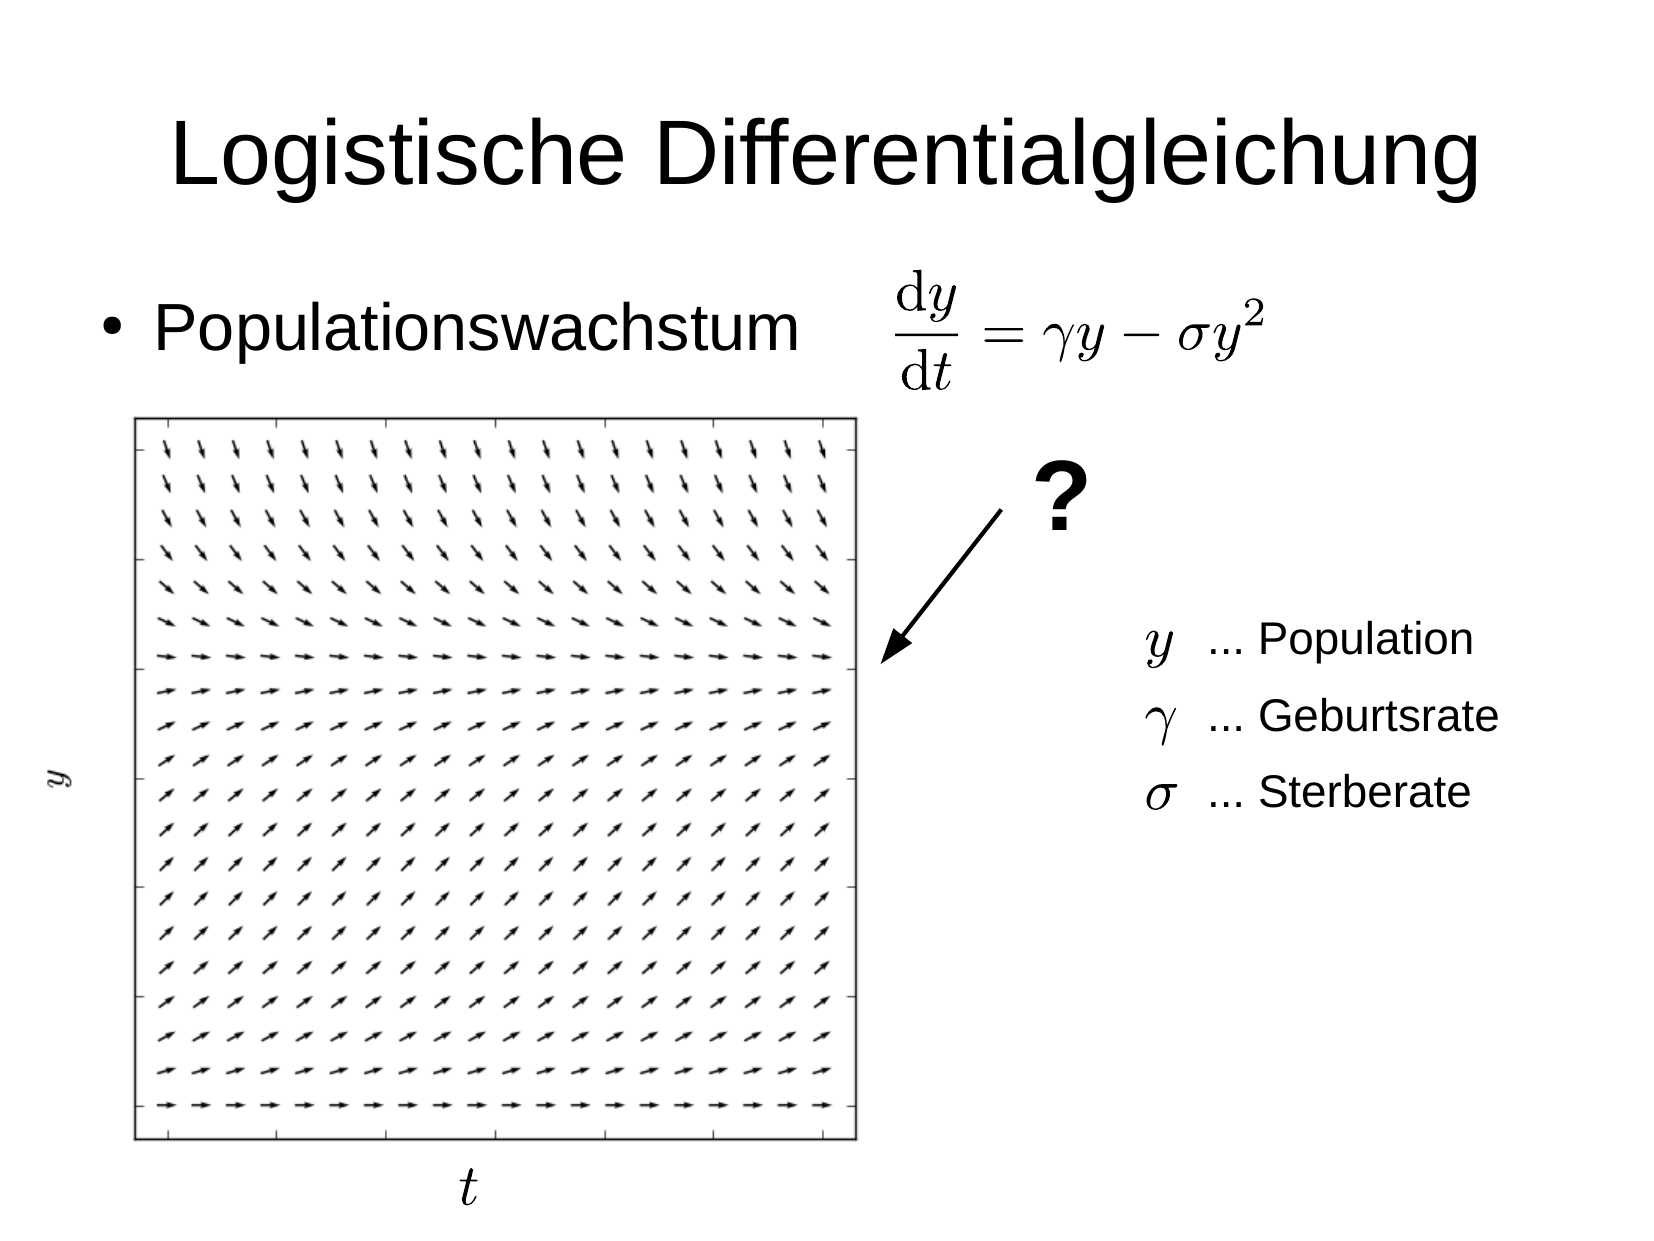

# Logistische Differentialgleichung
Populationswachstum
?
... Population
... Geburtsrate
... Sterberate